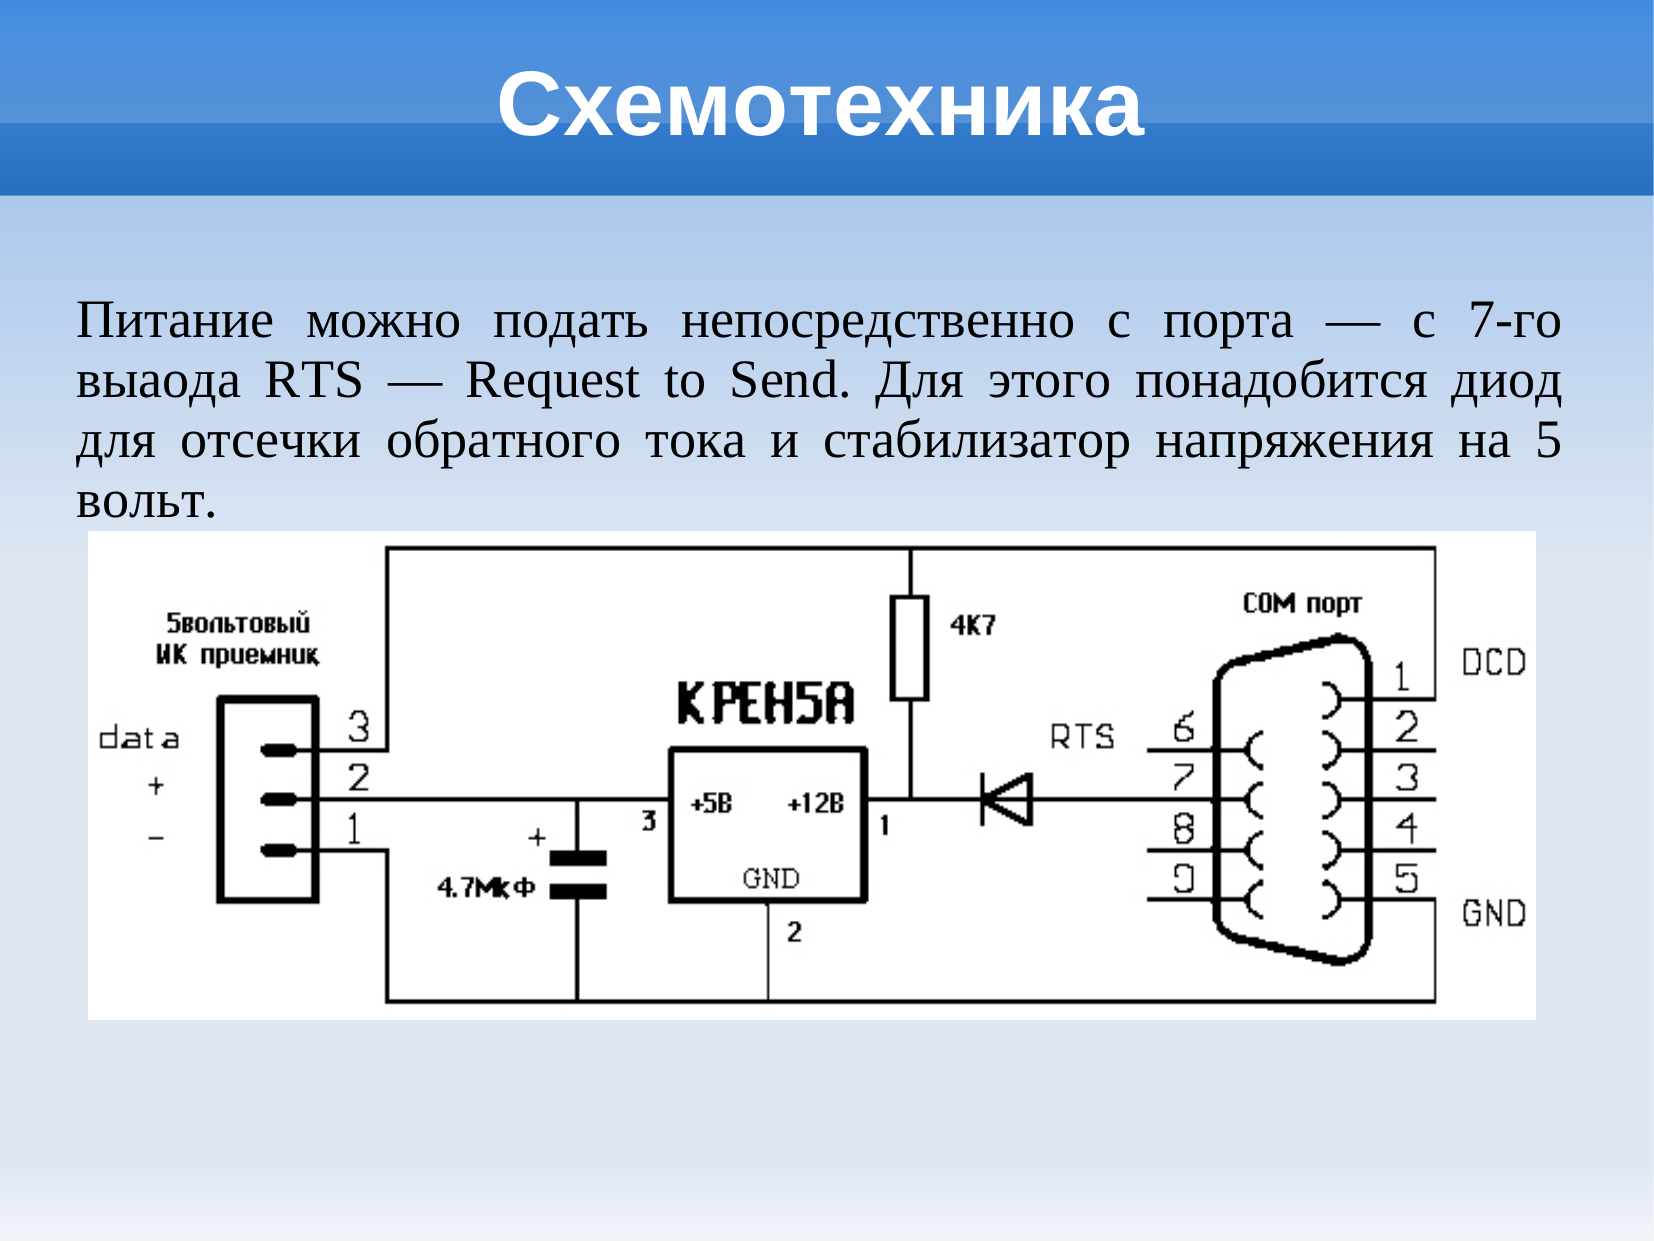

# Схемотехника
Питание можно подать непосредственно с порта ― с 7-го выаода RTS ― Request to Send. Для этого понадобится диод для отсечки обратного тока и стабилизатор напряжения на 5 вольт.